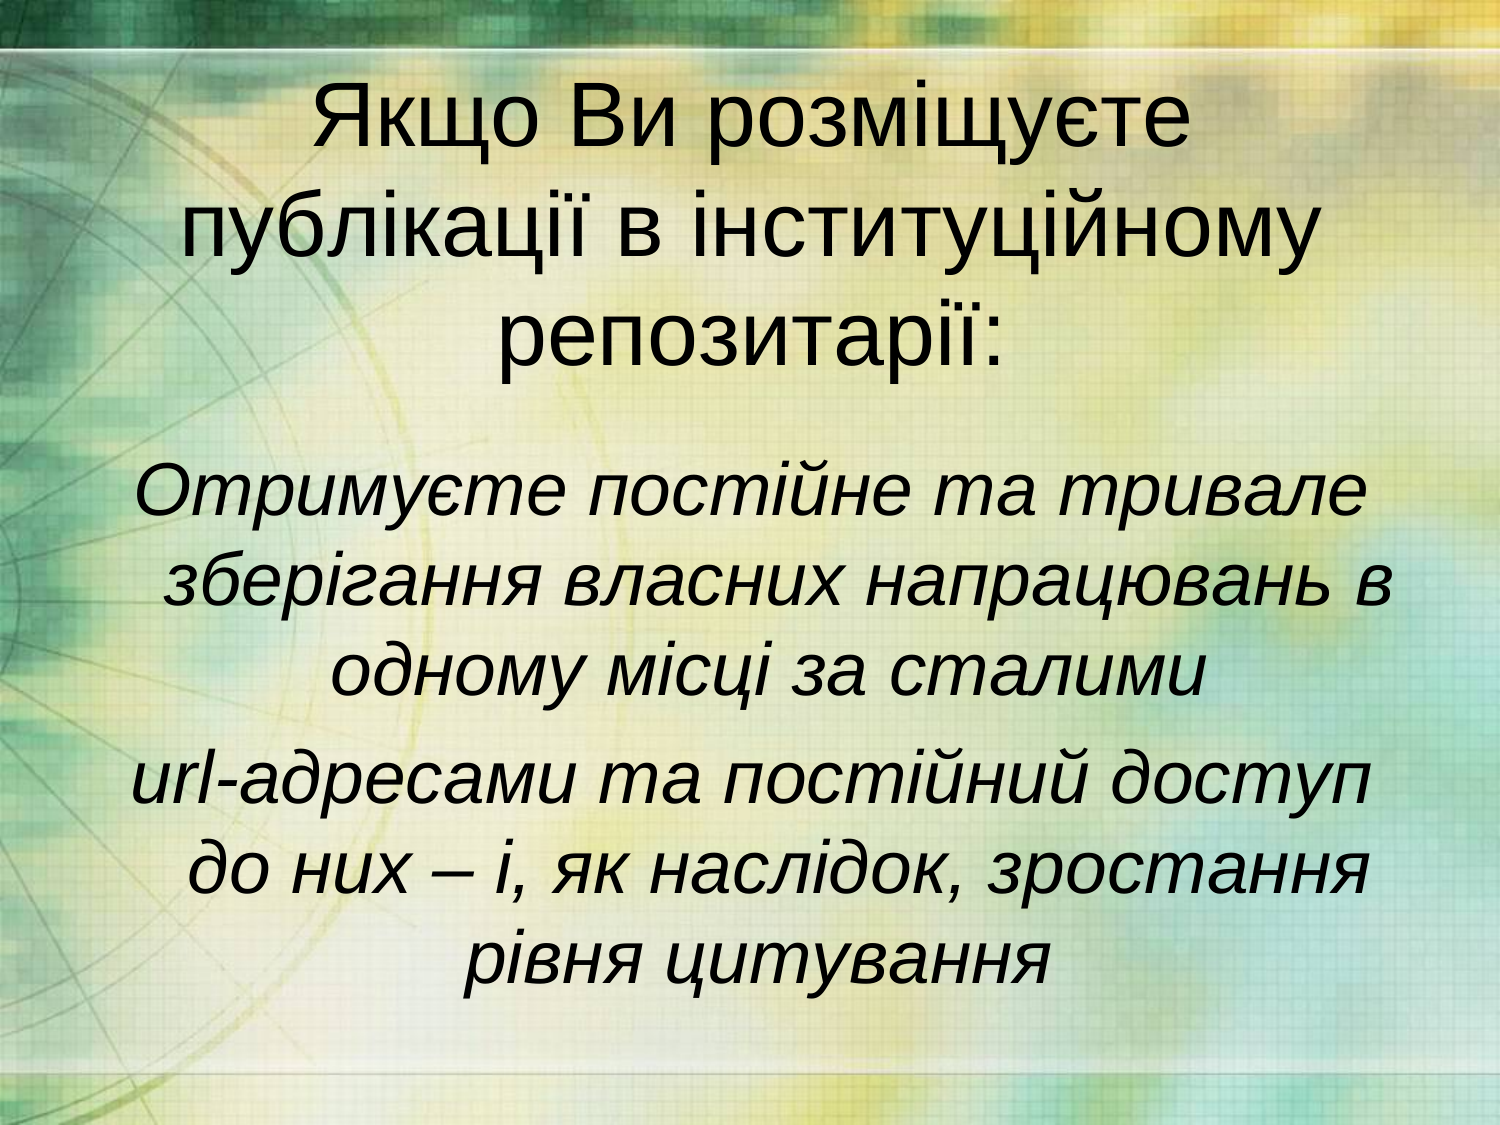

# Якщо Ви розміщуєте публікації в інституційному репозитарії:
Отримуєте постійне та тривале зберігання власних напрацювань в одному місці за сталими
url-адресами та постійний доступ до них – і, як наслідок, зростання рівня цитування